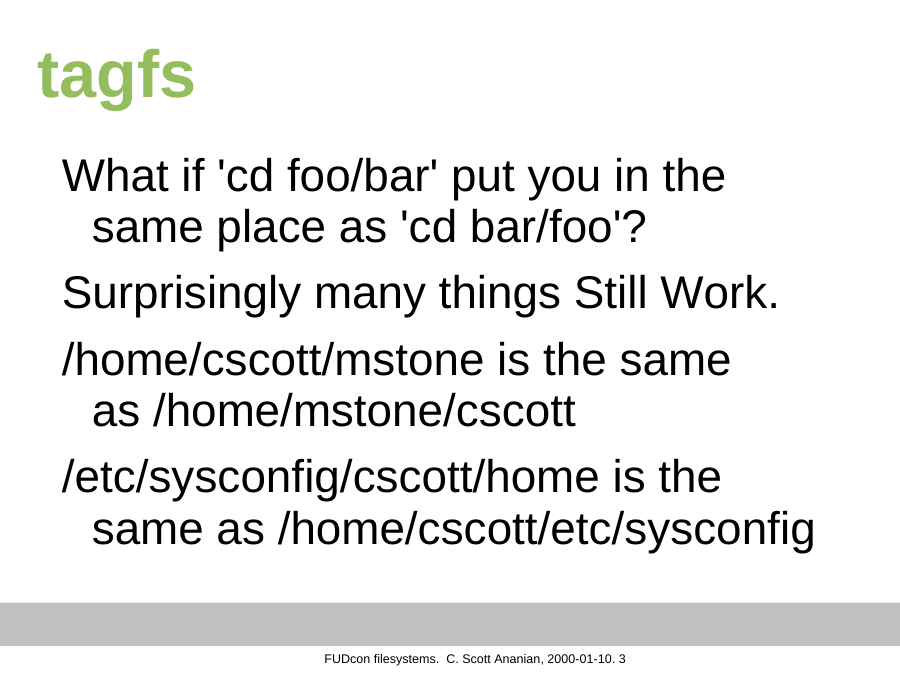

# tagfs
What if 'cd foo/bar' put you in the same place as 'cd bar/foo'?
Surprisingly many things Still Work.
/home/cscott/mstone is the same as /home/mstone/cscott
/etc/sysconfig/cscott/home is the same as /home/cscott/etc/sysconfig